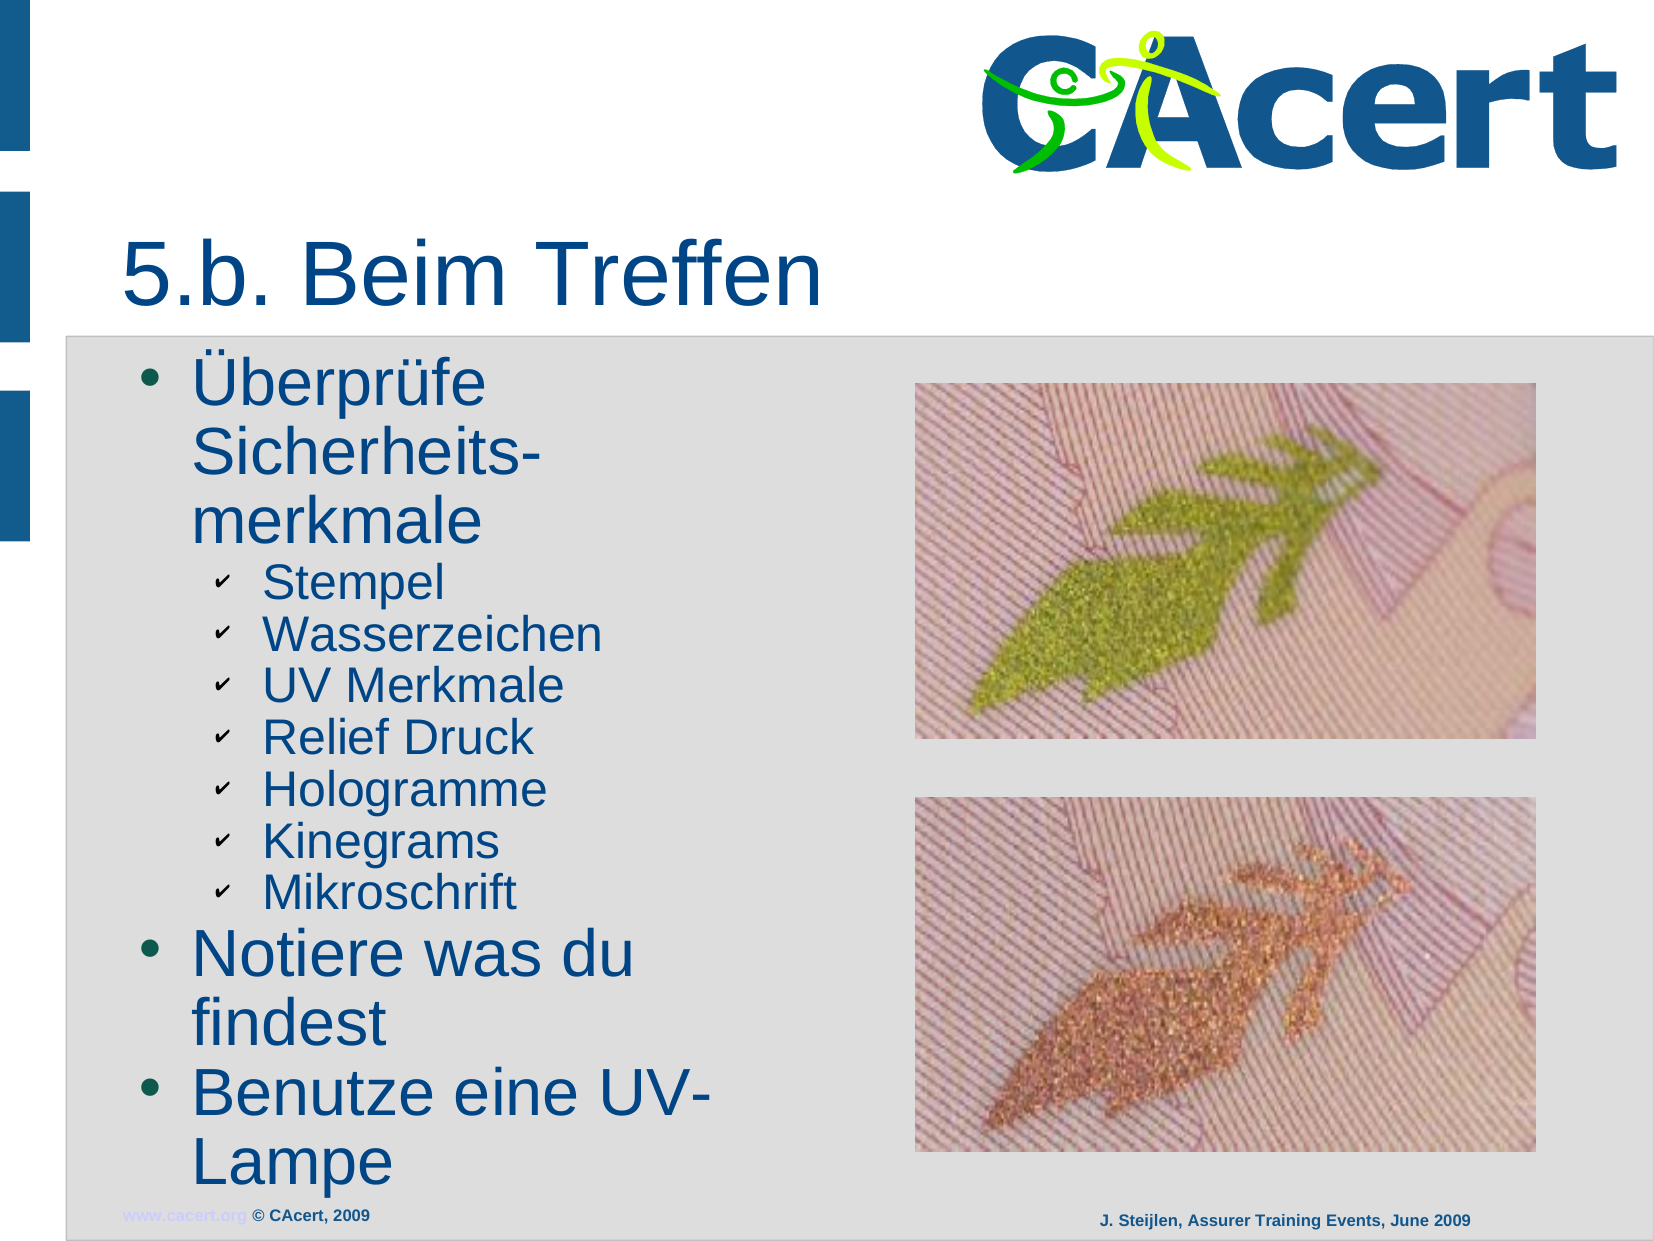

# 5.b. Beim Treffen
Überprüfe Sicherheits-merkmale
Stempel
Wasserzeichen
UV Merkmale
Relief Druck
Hologramme
Kinegrams
Mikroschrift
Notiere was du findest
Benutze eine UV-Lampe